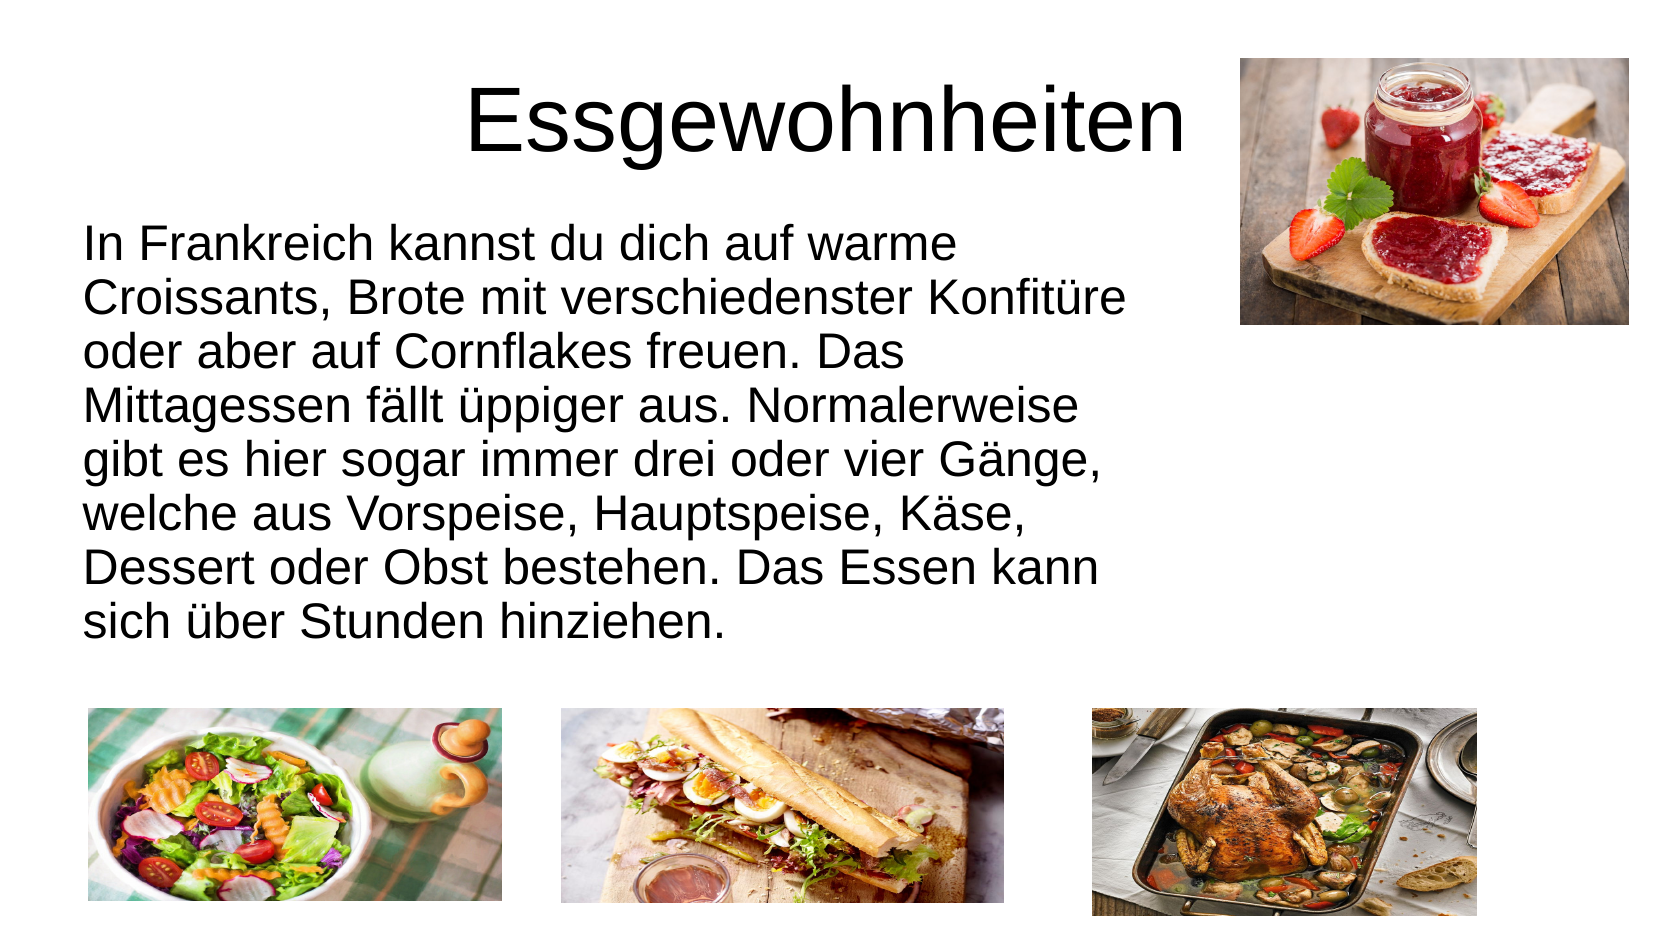

# Essgewohnheiten
In Frankreich kannst du dich auf warme Croissants, Brote mit verschiedenster Konfitüre oder aber auf Cornflakes freuen. Das Mittagessen fällt üppiger aus. Normalerweise gibt es hier sogar immer drei oder vier Gänge, welche aus Vorspeise, Hauptspeise, Käse, Dessert oder Obst bestehen. Das Essen kann sich über Stunden hinziehen.